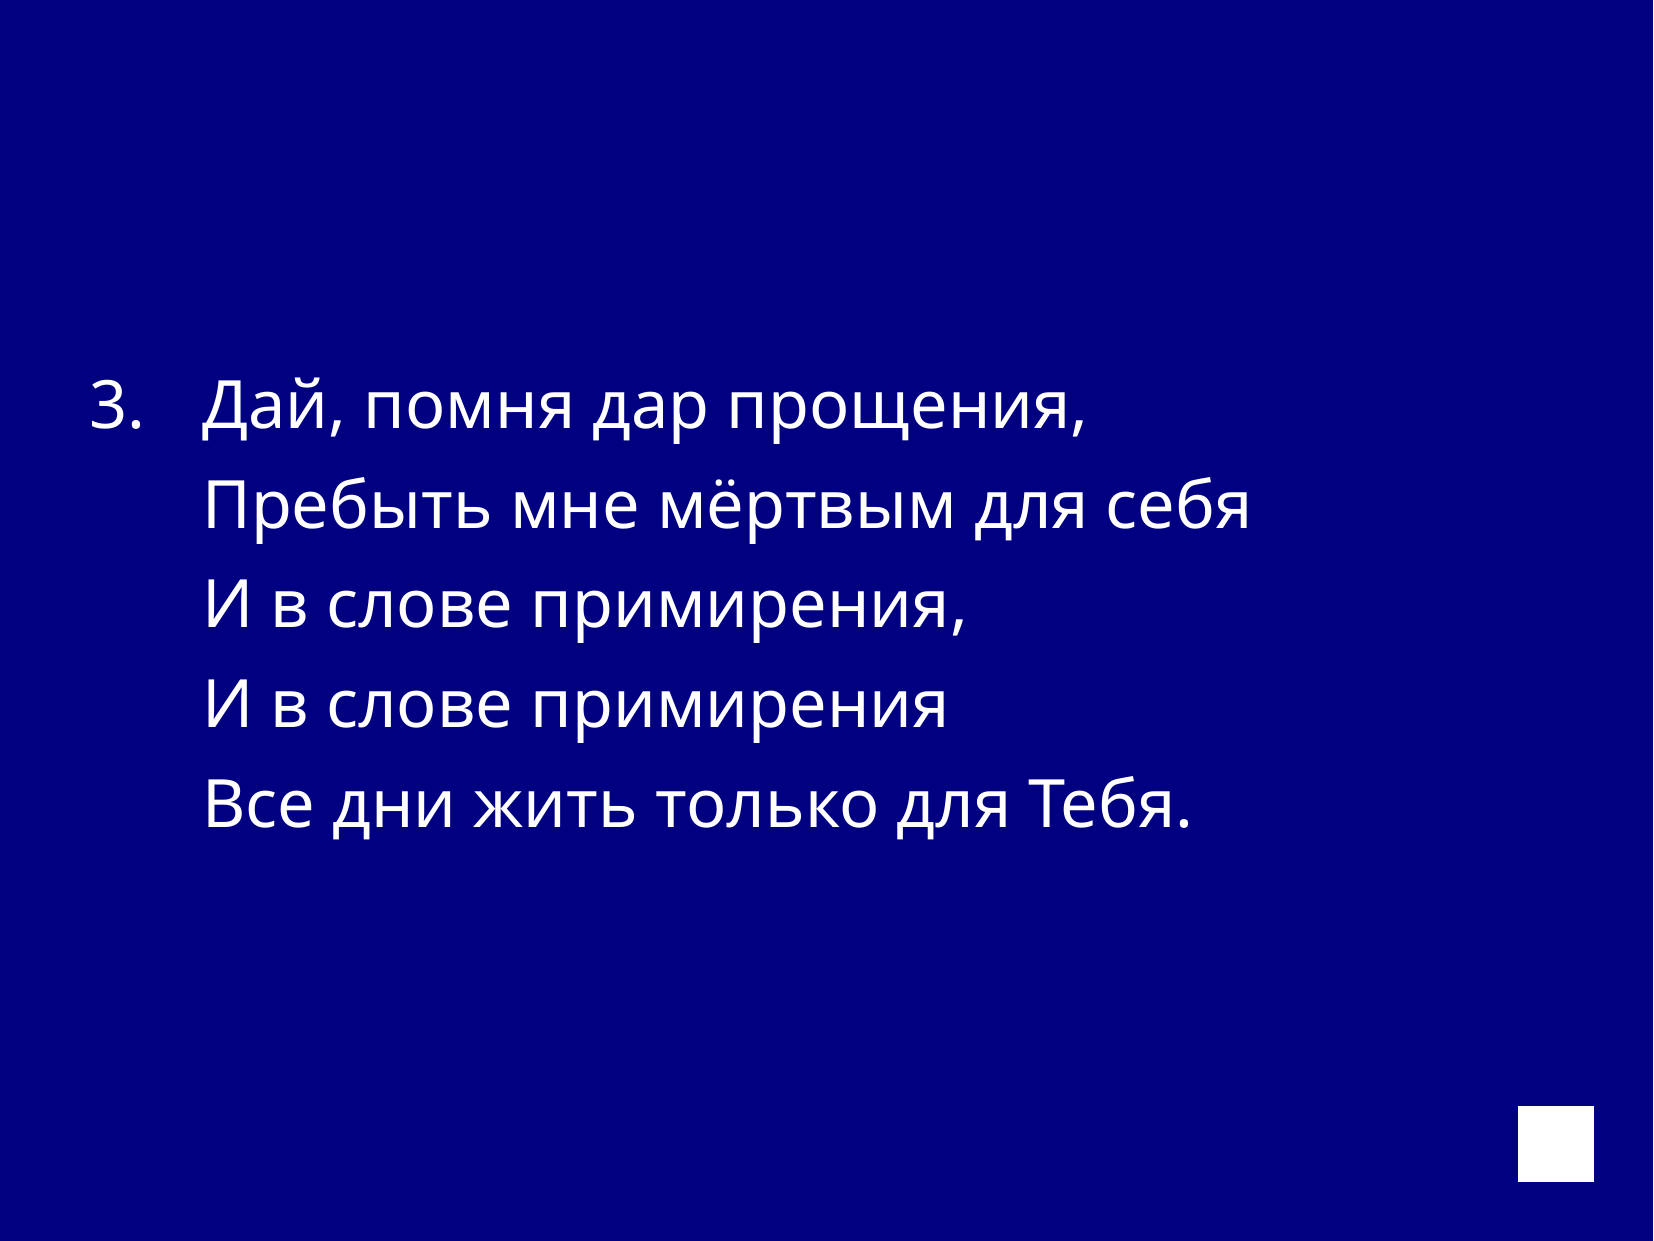

3.	Дай, помня дар прощения,
	Пребыть мне мёртвым для себя
	И в слове примирения,
	И в слове примирения
	Все дни жить только для Тебя.